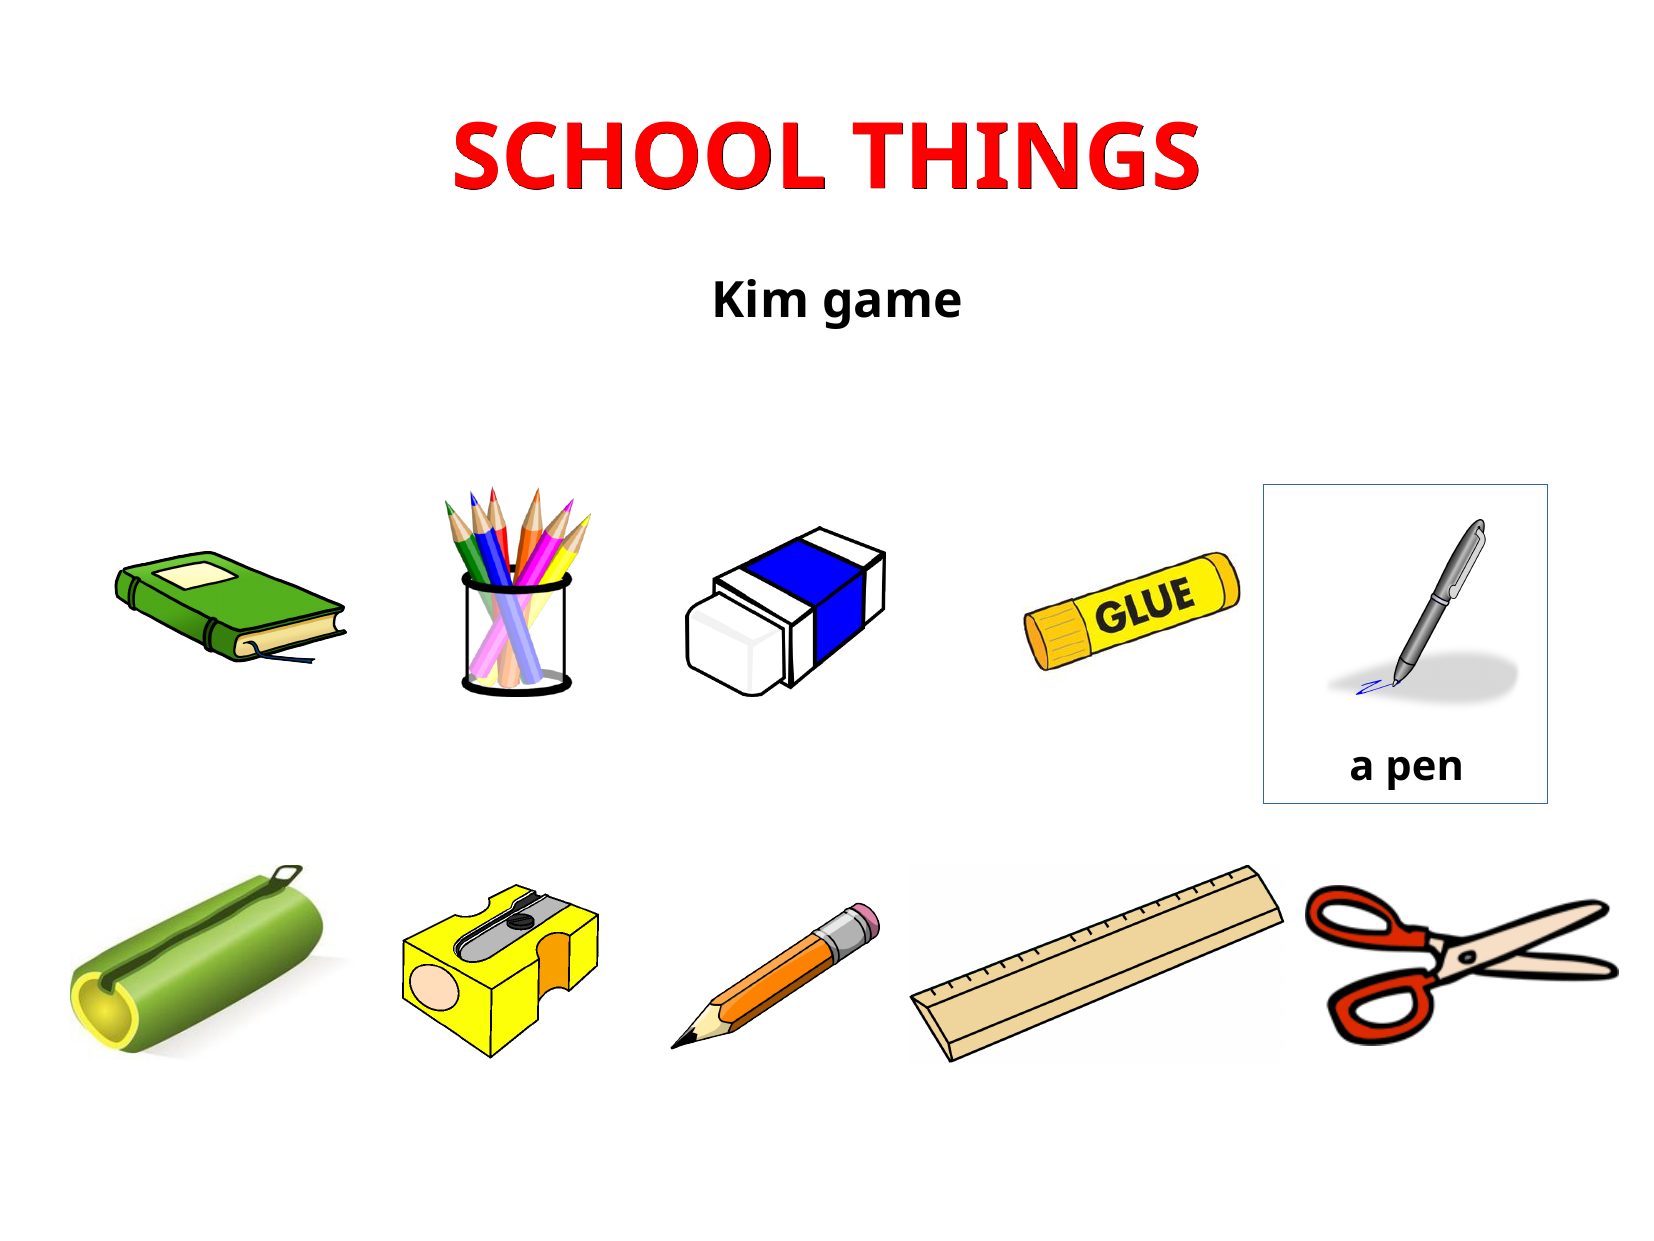

# SCHOOL THINGS
Kim game
a pen